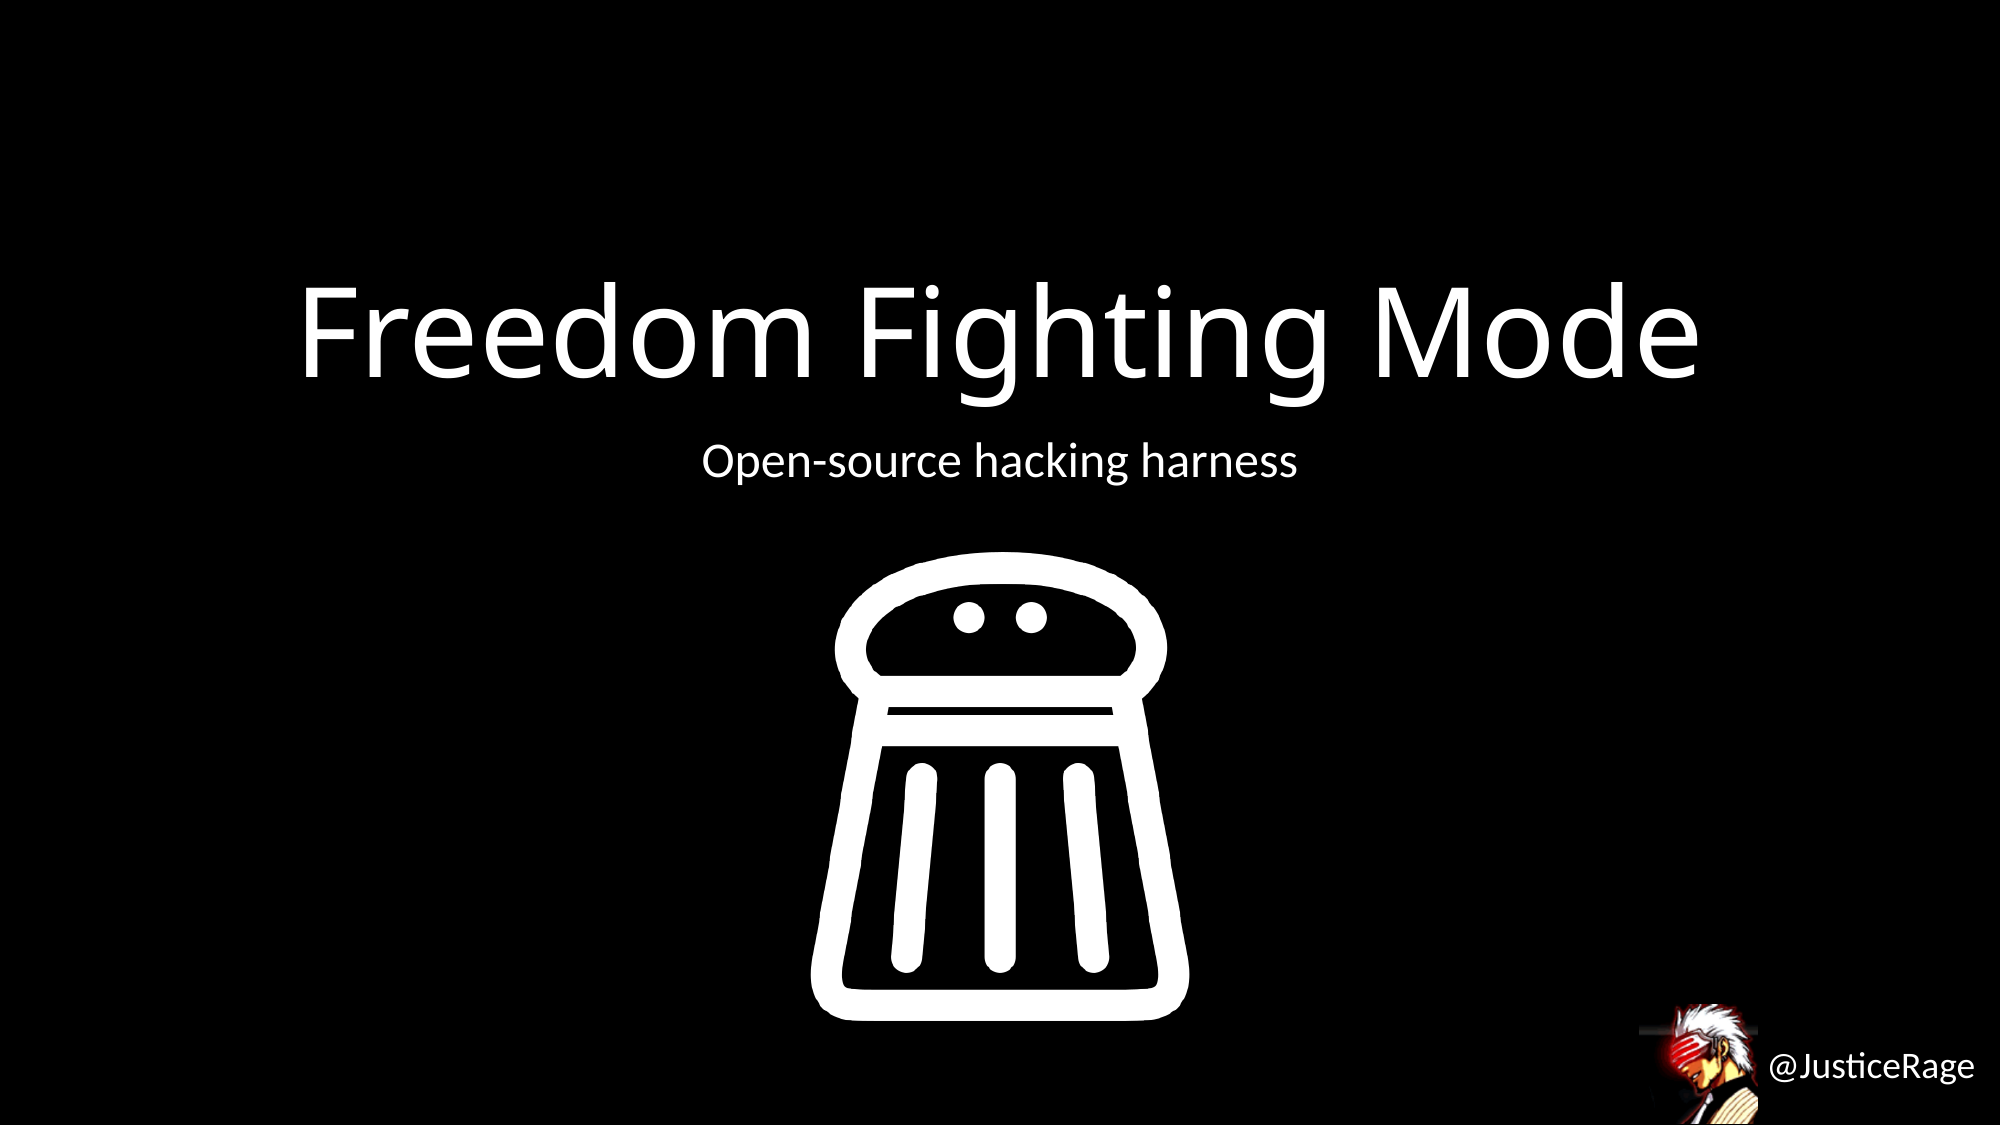

# Freedom Fighting Mode
Open-source hacking harness
@JusticeRage